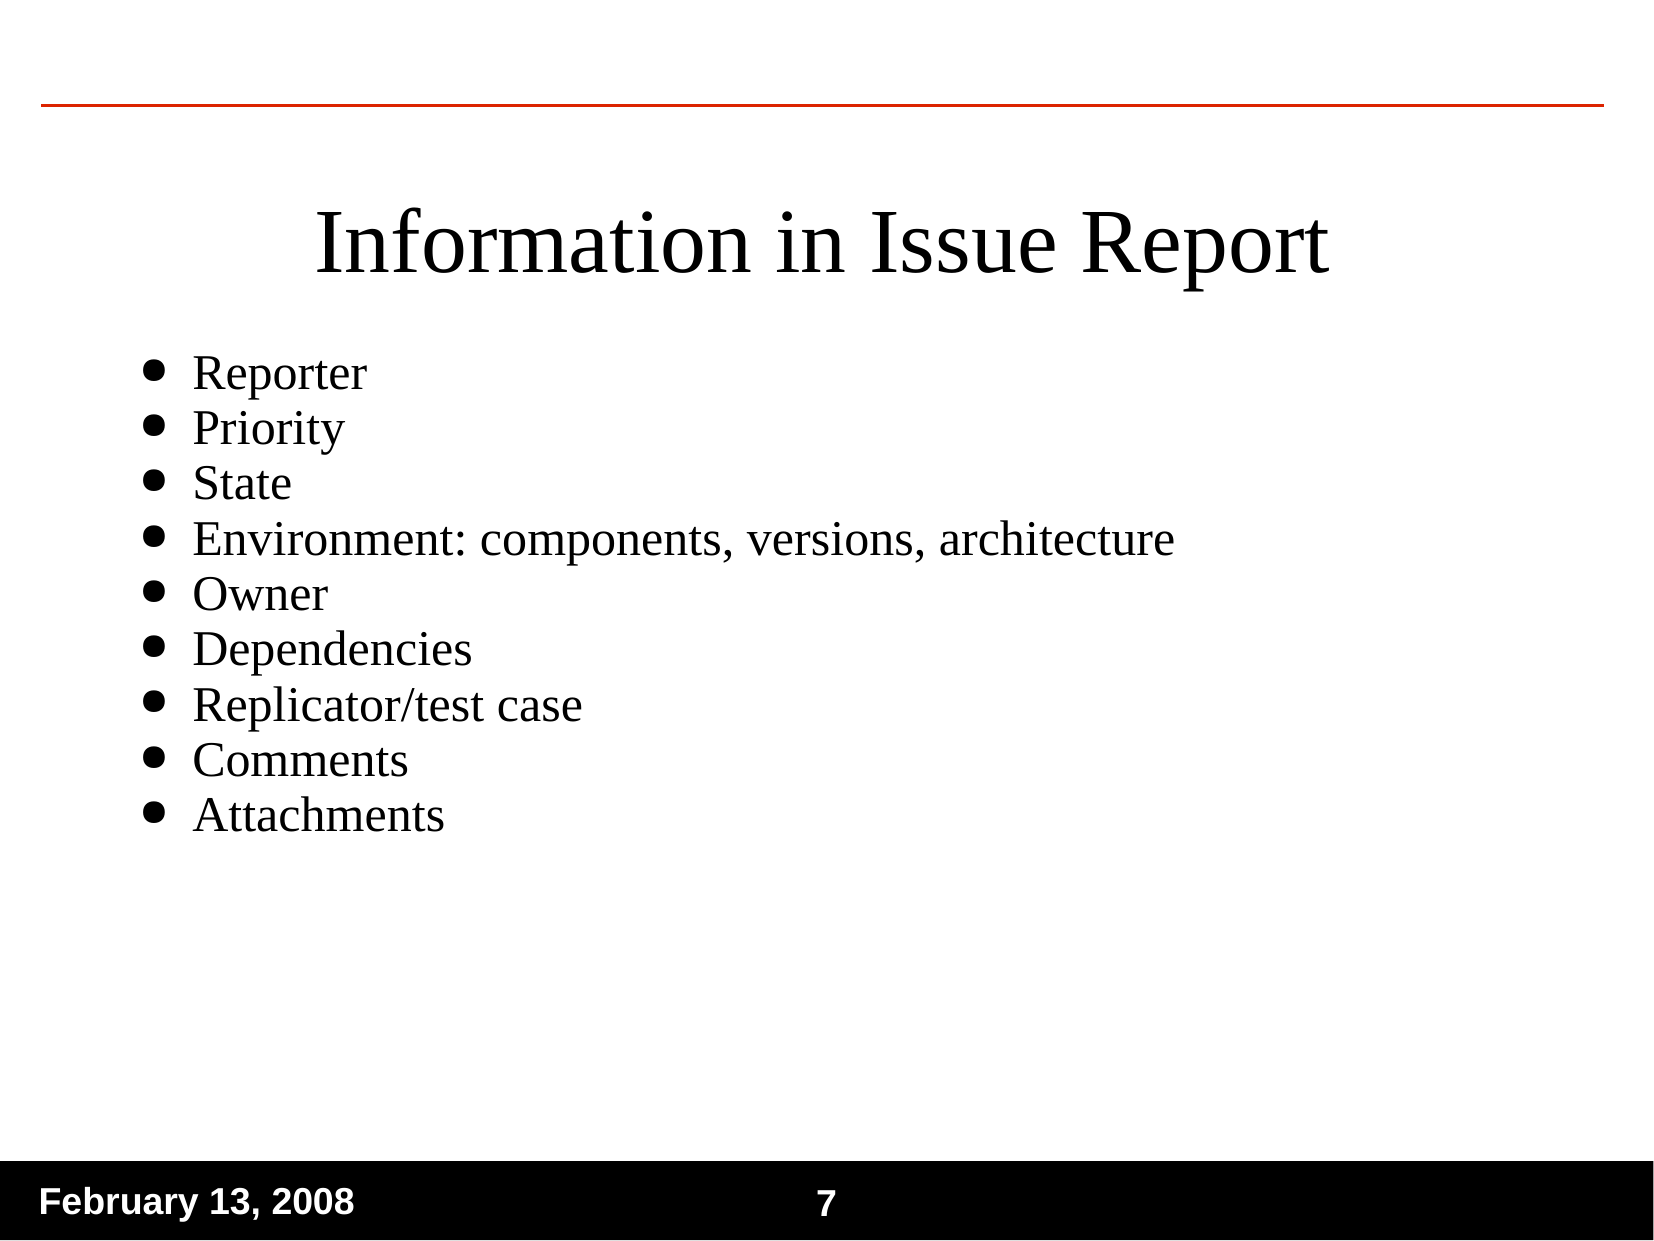

# Information in Issue Report
Reporter
Priority
State
Environment: components, versions, architecture
Owner
Dependencies
Replicator/test case
Comments
Attachments